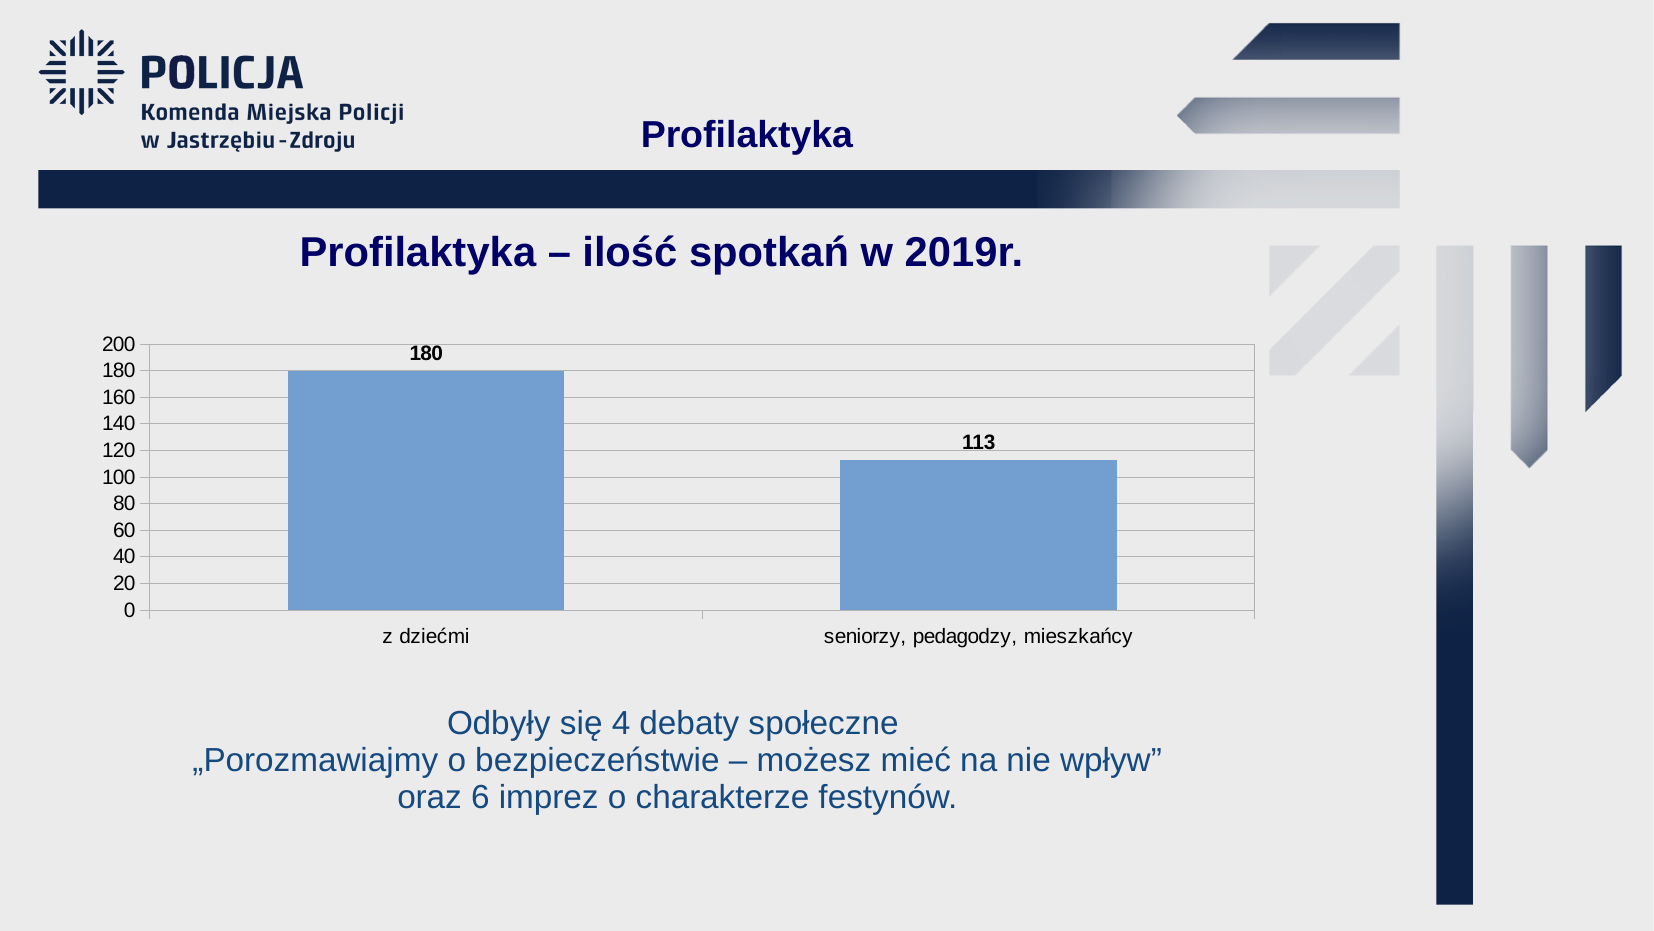

Profilaktyka
Profilaktyka – ilość spotkań w 2019r.
### Chart
| Category | 2019 |
|---|---|
| z dziećmi | 180.0 |
| seniorzy, pedagodzy, mieszkańcy | 113.0 |Odbyły się 4 debaty społeczne
 „Porozmawiajmy o bezpieczeństwie – możesz mieć na nie wpływ”
 oraz 6 imprez o charakterze festynów.